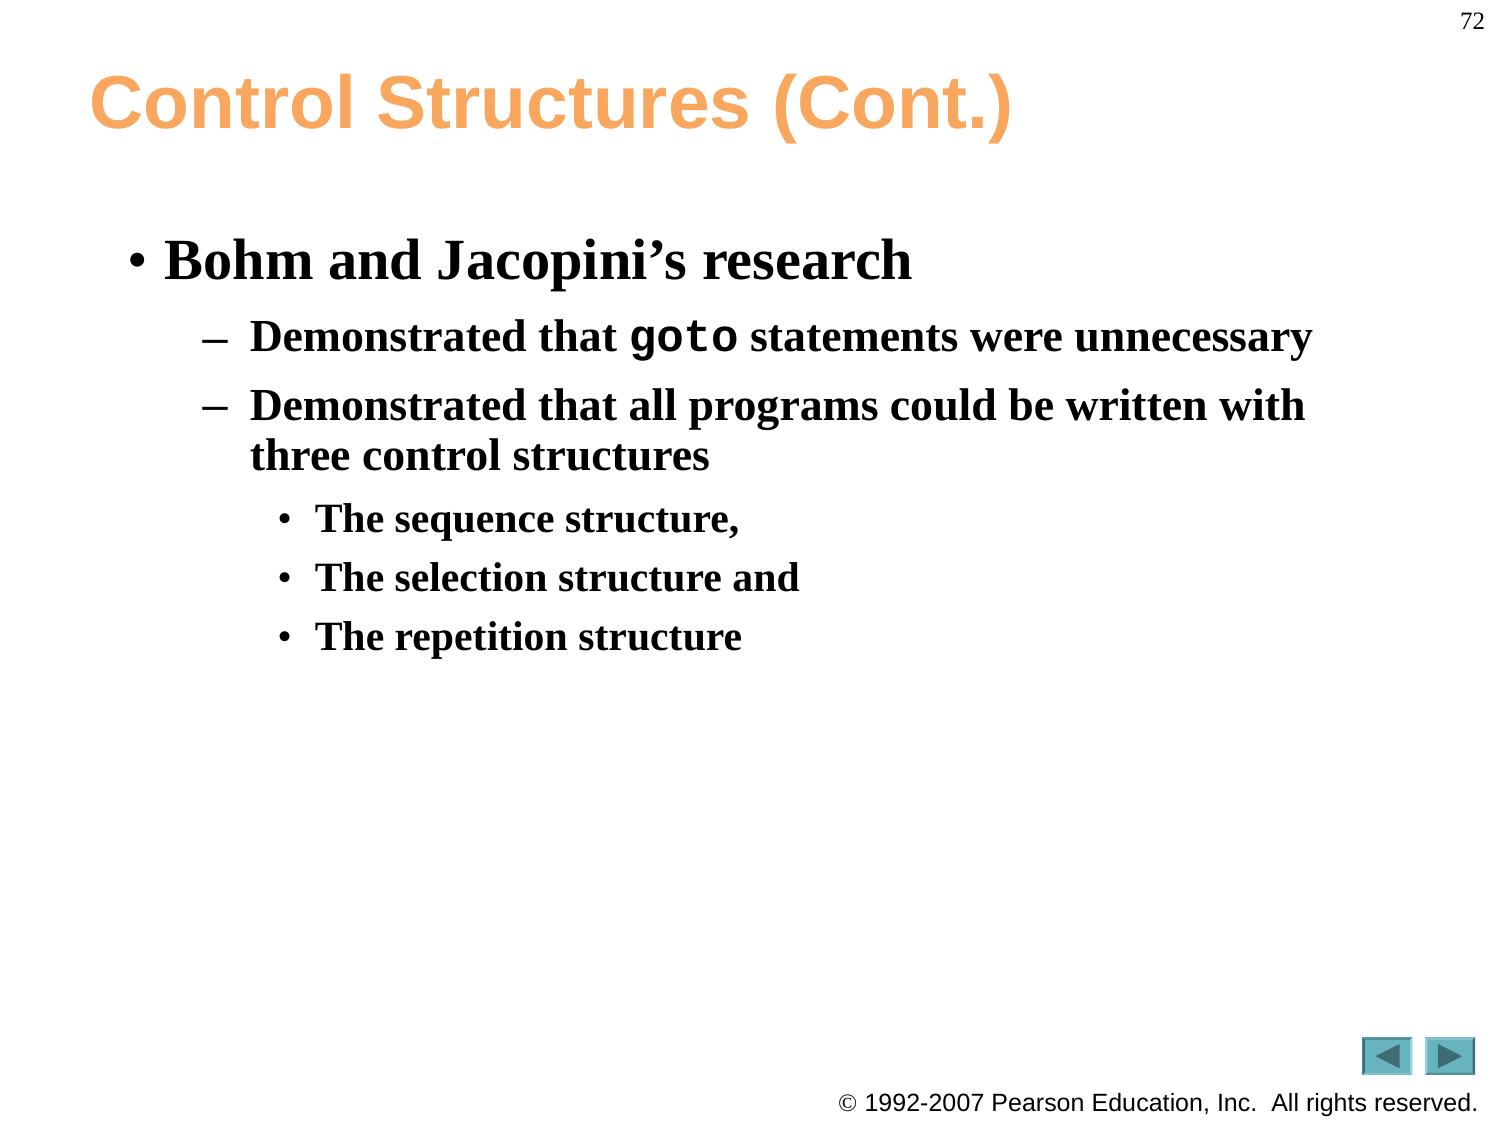

72
# Control Structures (Cont.)
Bohm and Jacopini’s research
Demonstrated that goto statements were unnecessary
Demonstrated that all programs could be written with three control structures
The sequence structure,
The selection structure and
The repetition structure